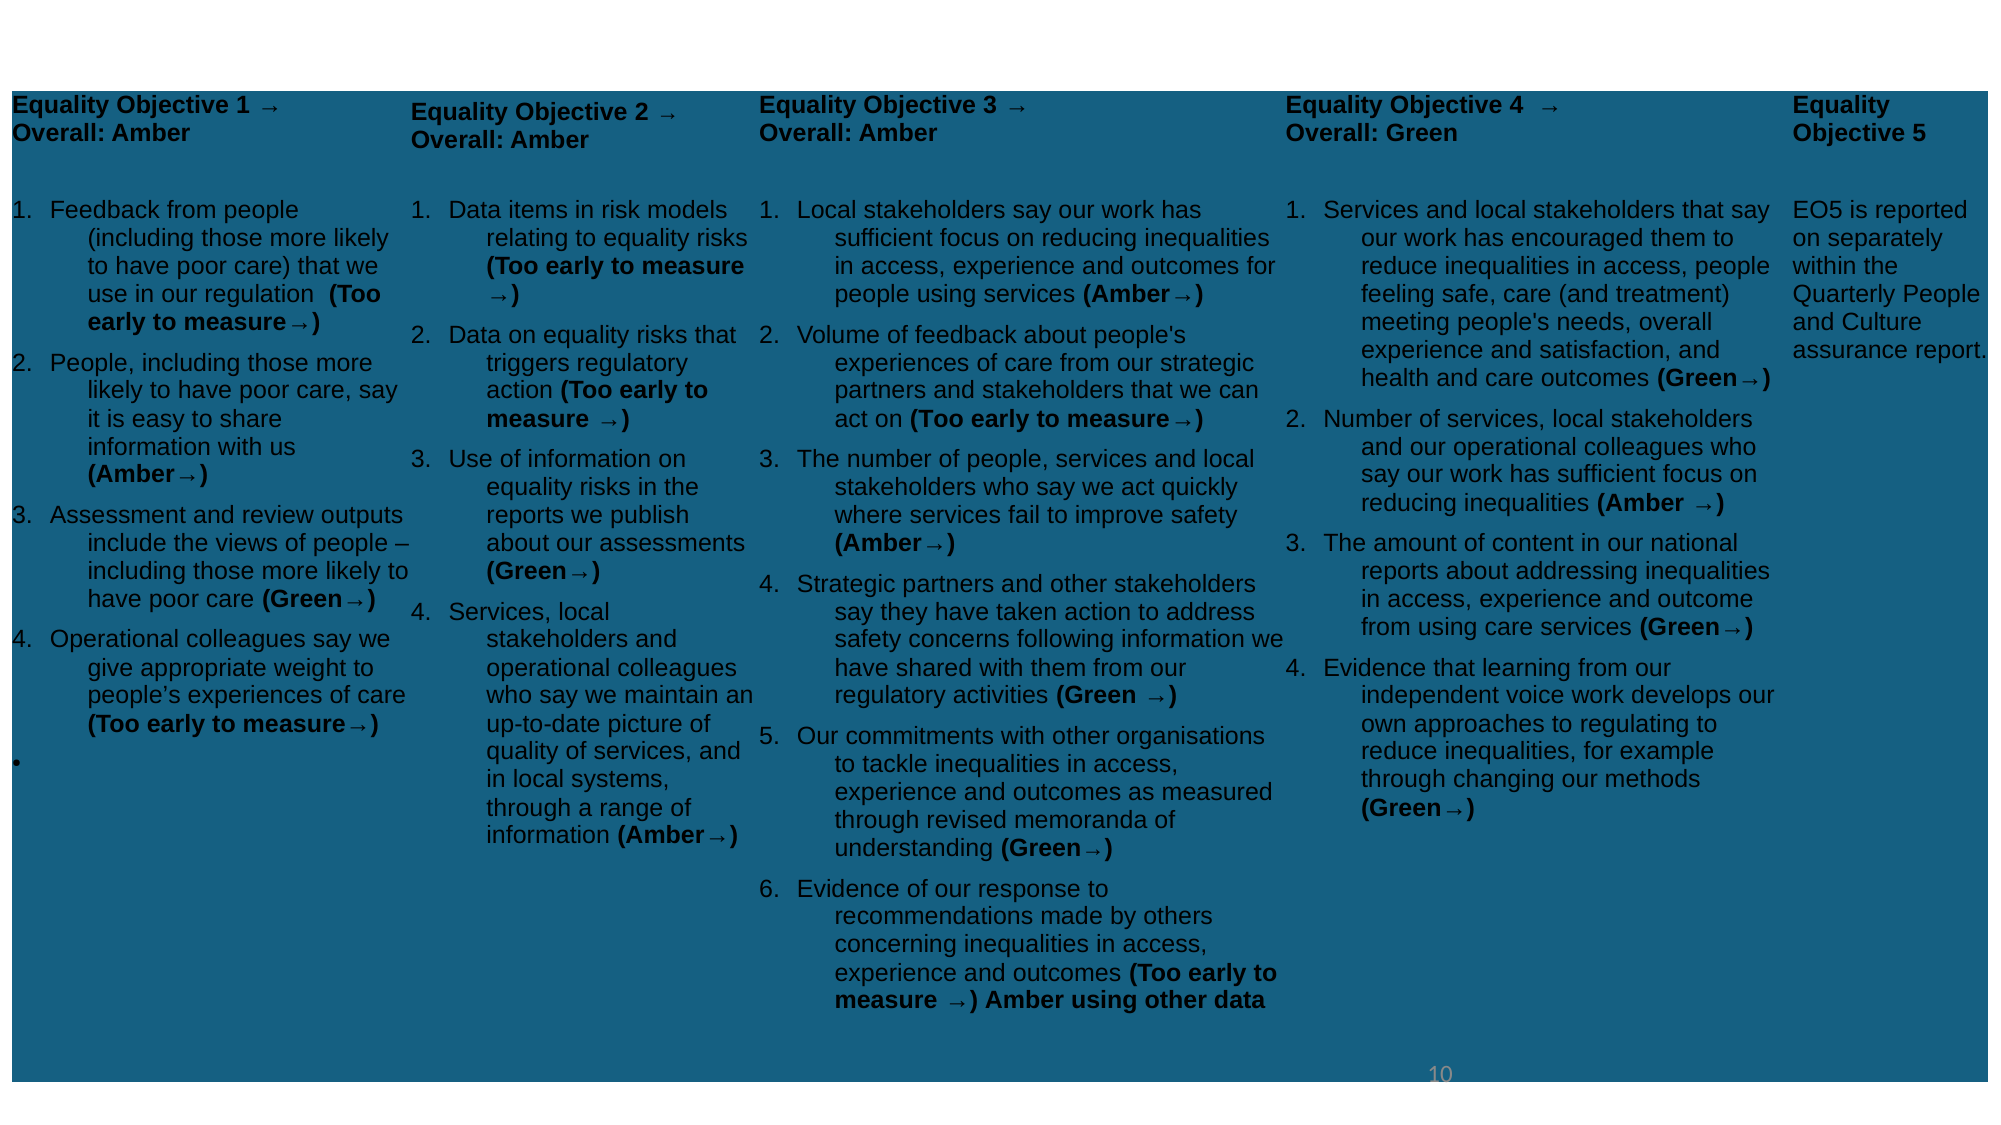

| Equality Objective 1 →  Overall: Amber | Equality Objective 2 → Overall: Amber | Equality Objective 3 → Overall: Amber | Equality Objective 4  → Overall: Green | Equality Objective 5 |
| --- | --- | --- | --- | --- |
| Feedback from people (including those more likely to have poor care) that we use in our regulation  (Too early to measure→) People, including those more likely to have poor care, say it is easy to share information with us (Amber→) Assessment and review outputs include the views of people – including those more likely to have poor care (Green→) Operational colleagues say we give appropriate weight to people’s experiences of care (Too early to measure→) | Data items in risk models relating to equality risks (Too early to measure →) Data on equality risks that triggers regulatory action (Too early to measure →)  Use of information on equality risks in the reports we publish about our assessments (Green→) Services, local stakeholders and operational colleagues who say we maintain an up-to-date picture of quality of services, and in local systems, through a range of information (Amber→) | Local stakeholders say our work has sufficient focus on reducing inequalities in access, experience and outcomes for people using services (Amber→) Volume of feedback about people's experiences of care from our strategic partners and stakeholders that we can act on (Too early to measure→) The number of people, services and local stakeholders who say we act quickly where services fail to improve safety (Amber→) Strategic partners and other stakeholders say they have taken action to address safety concerns following information we have shared with them from our regulatory activities (Green →) Our commitments with other organisations to tackle inequalities in access, experience and outcomes as measured through revised memoranda of understanding (Green→) Evidence of our response to recommendations made by others concerning inequalities in access, experience and outcomes (Too early to measure →) Amber using other data | Services and local stakeholders that say our work has encouraged them to reduce inequalities in access, people feeling safe, care (and treatment) meeting people's needs, overall experience and satisfaction, and health and care outcomes (Green→) Number of services, local stakeholders and our operational colleagues who say our work has sufficient focus on reducing inequalities (Amber →) The amount of content in our national reports about addressing inequalities in access, experience and outcome from using care services (Green→) Evidence that learning from our independent voice work develops our own approaches to regulating to reduce inequalities, for example through changing our methods (Green→) | EO5 is reported on separately within the Quarterly People and Culture assurance report. |
# Measures of Success by Equality Objective 2024/25:  Overall